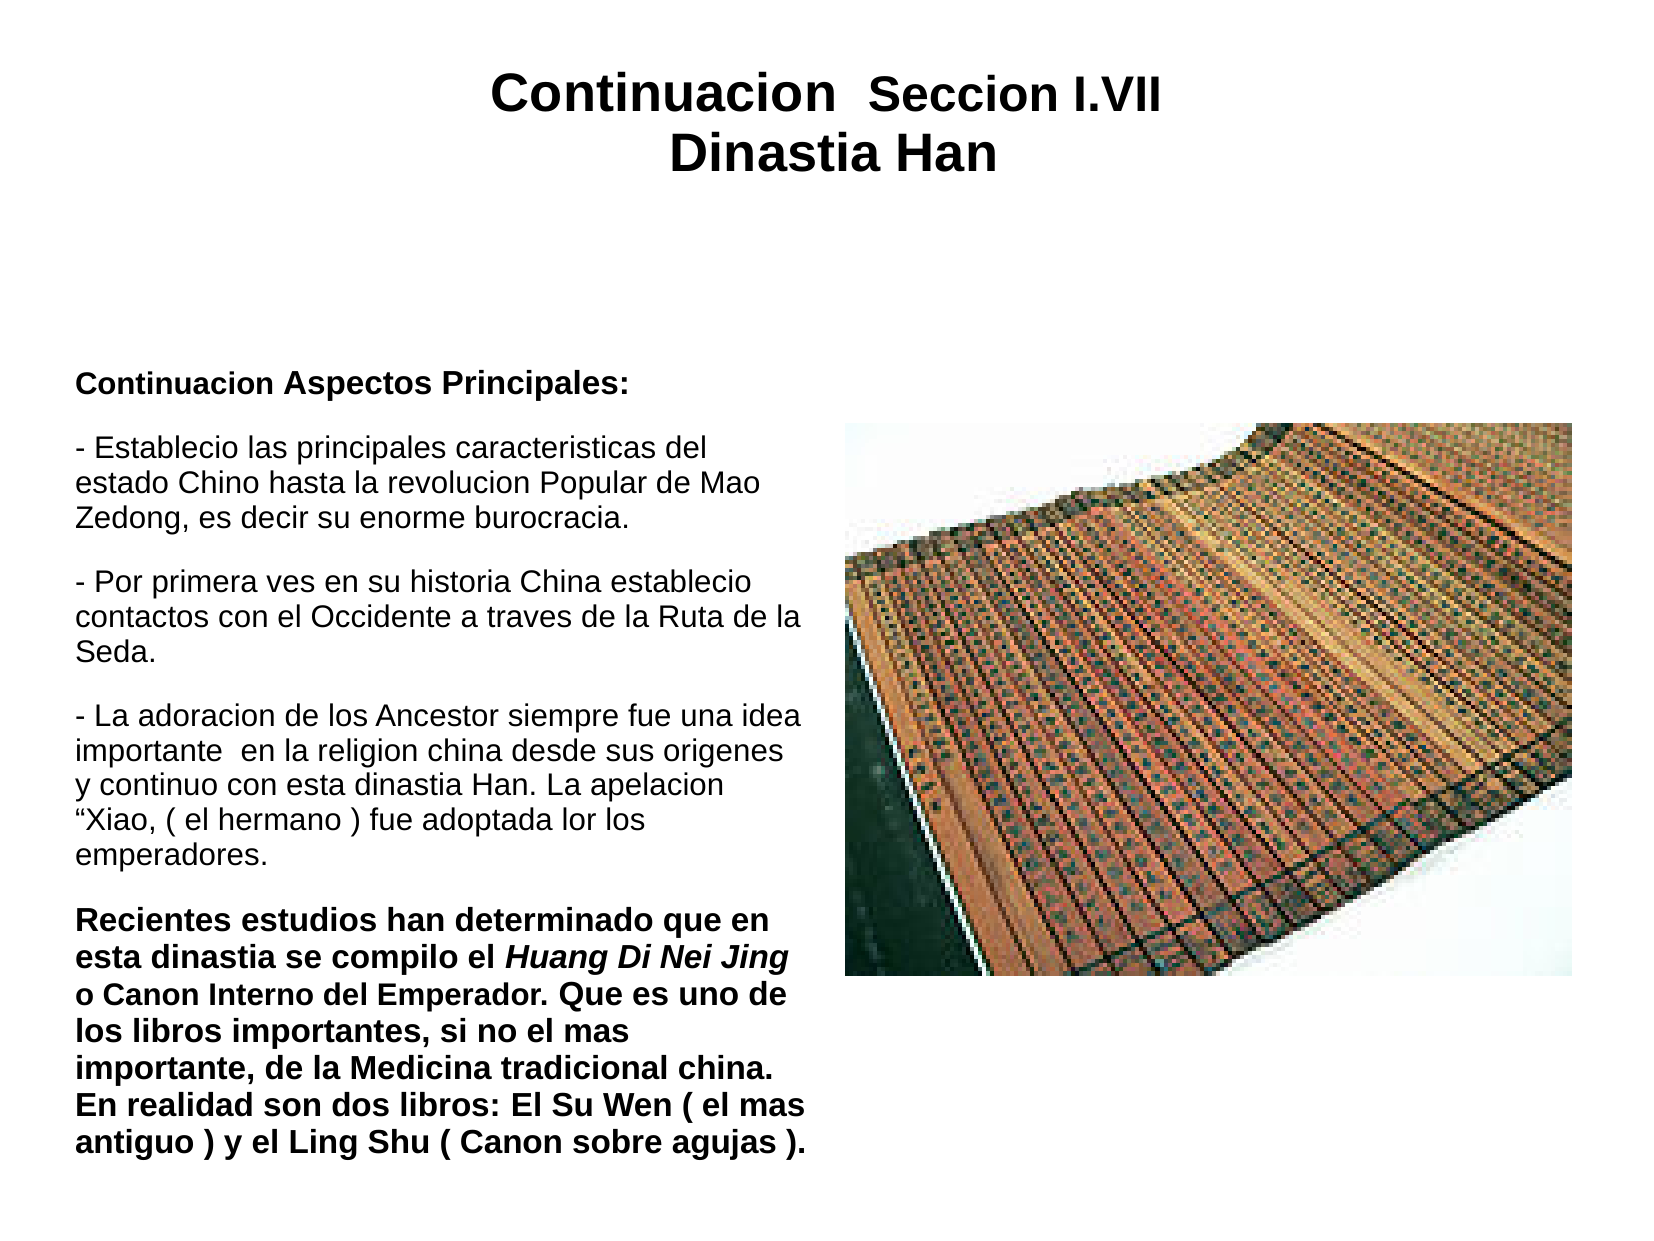

# Continuacion Seccion I.VII Dinastia Han
Continuacion Aspectos Principales:
- Establecio las principales caracteristicas del estado Chino hasta la revolucion Popular de Mao Zedong, es decir su enorme burocracia.
- Por primera ves en su historia China establecio contactos con el Occidente a traves de la Ruta de la Seda.
- La adoracion de los Ancestor siempre fue una idea importante en la religion china desde sus origenes y continuo con esta dinastia Han. La apelacion “Xiao, ( el hermano ) fue adoptada lor los emperadores.
Recientes estudios han determinado que en esta dinastia se compilo el Huang Di Nei Jing o Canon Interno del Emperador. Que es uno de los libros importantes, si no el mas importante, de la Medicina tradicional china. En realidad son dos libros: El Su Wen ( el mas antiguo ) y el Ling Shu ( Canon sobre agujas ).